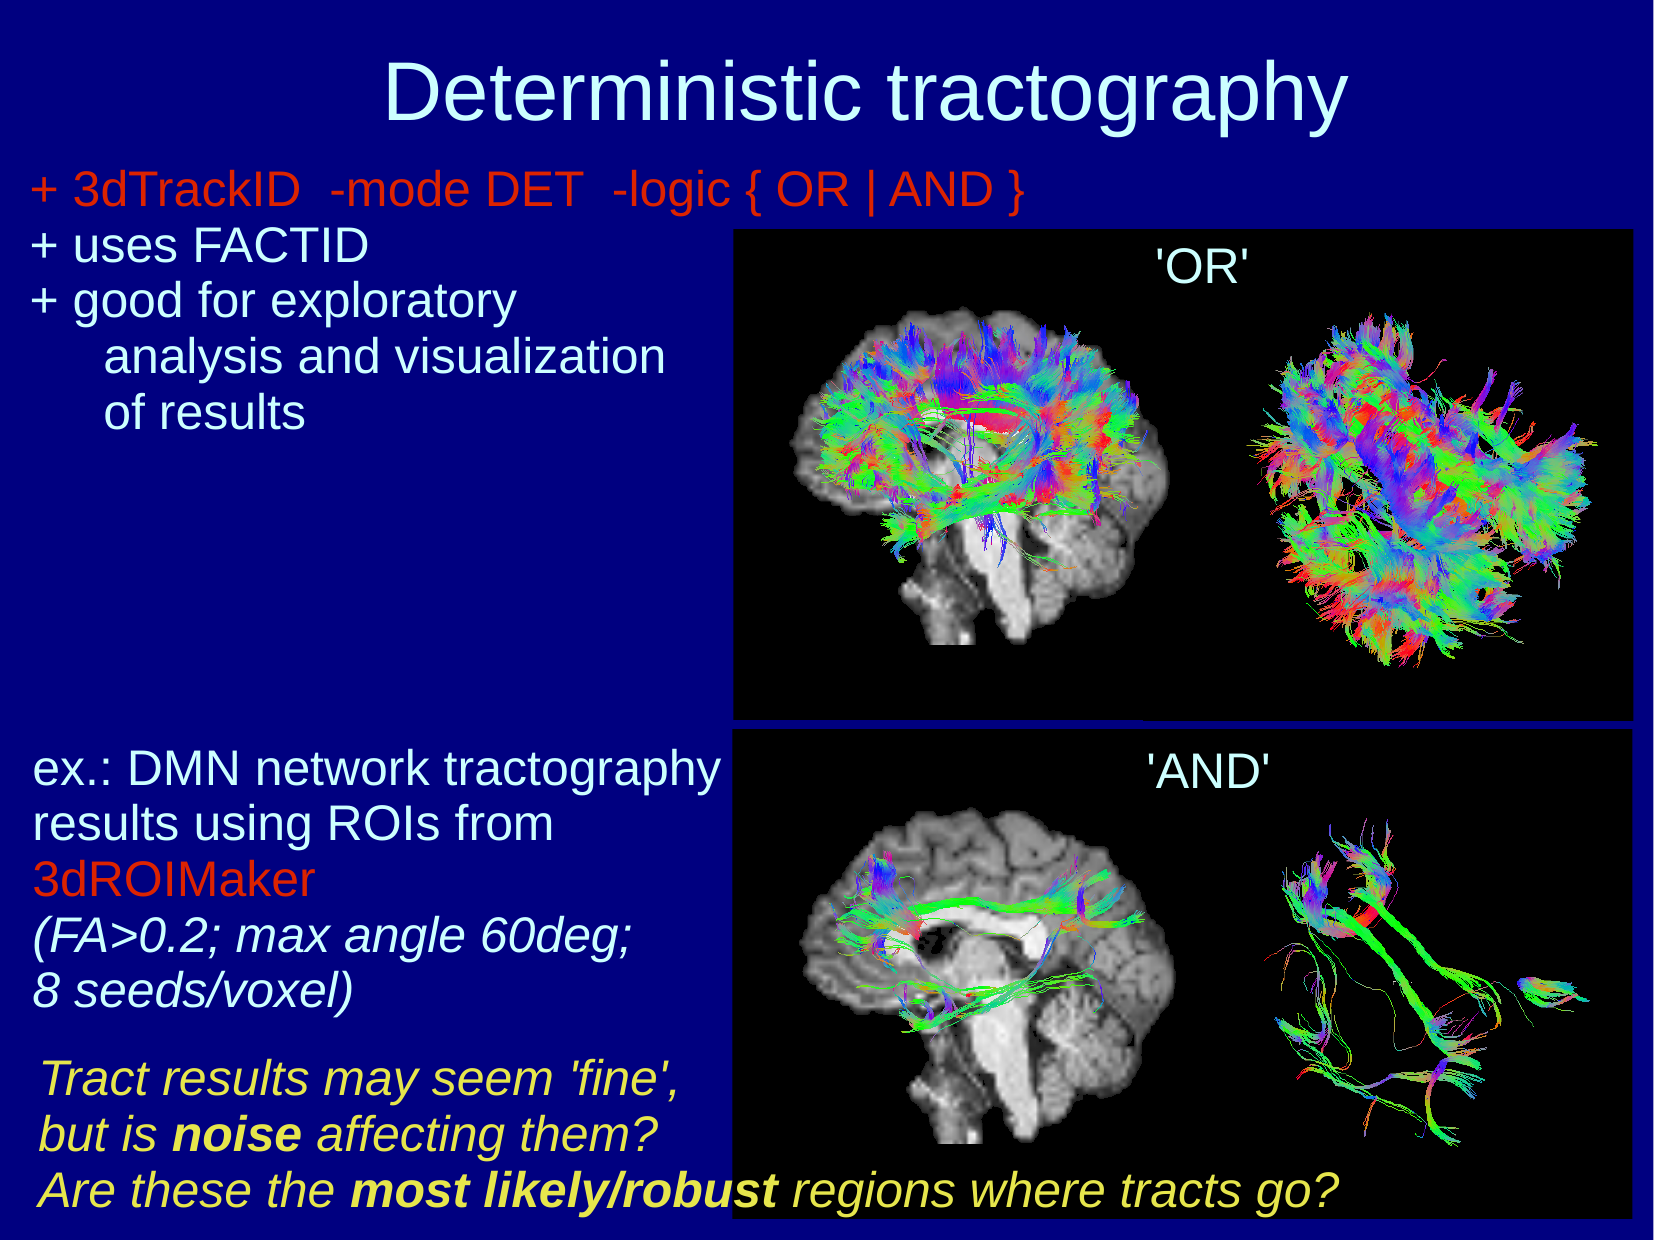

# Deterministic tractography
+ 3dTrackID -mode DET -logic { OR | AND }
+ uses FACTID
+ good for exploratory
	analysis and visualization
	of results
'OR'
ex.: DMN network tractography
results using ROIs from
3dROIMaker
(FA>0.2; max angle 60deg;
8 seeds/voxel)
'AND'
Tract results may seem 'fine',
but is noise affecting them?
Are these the most likely/robust regions where tracts go?